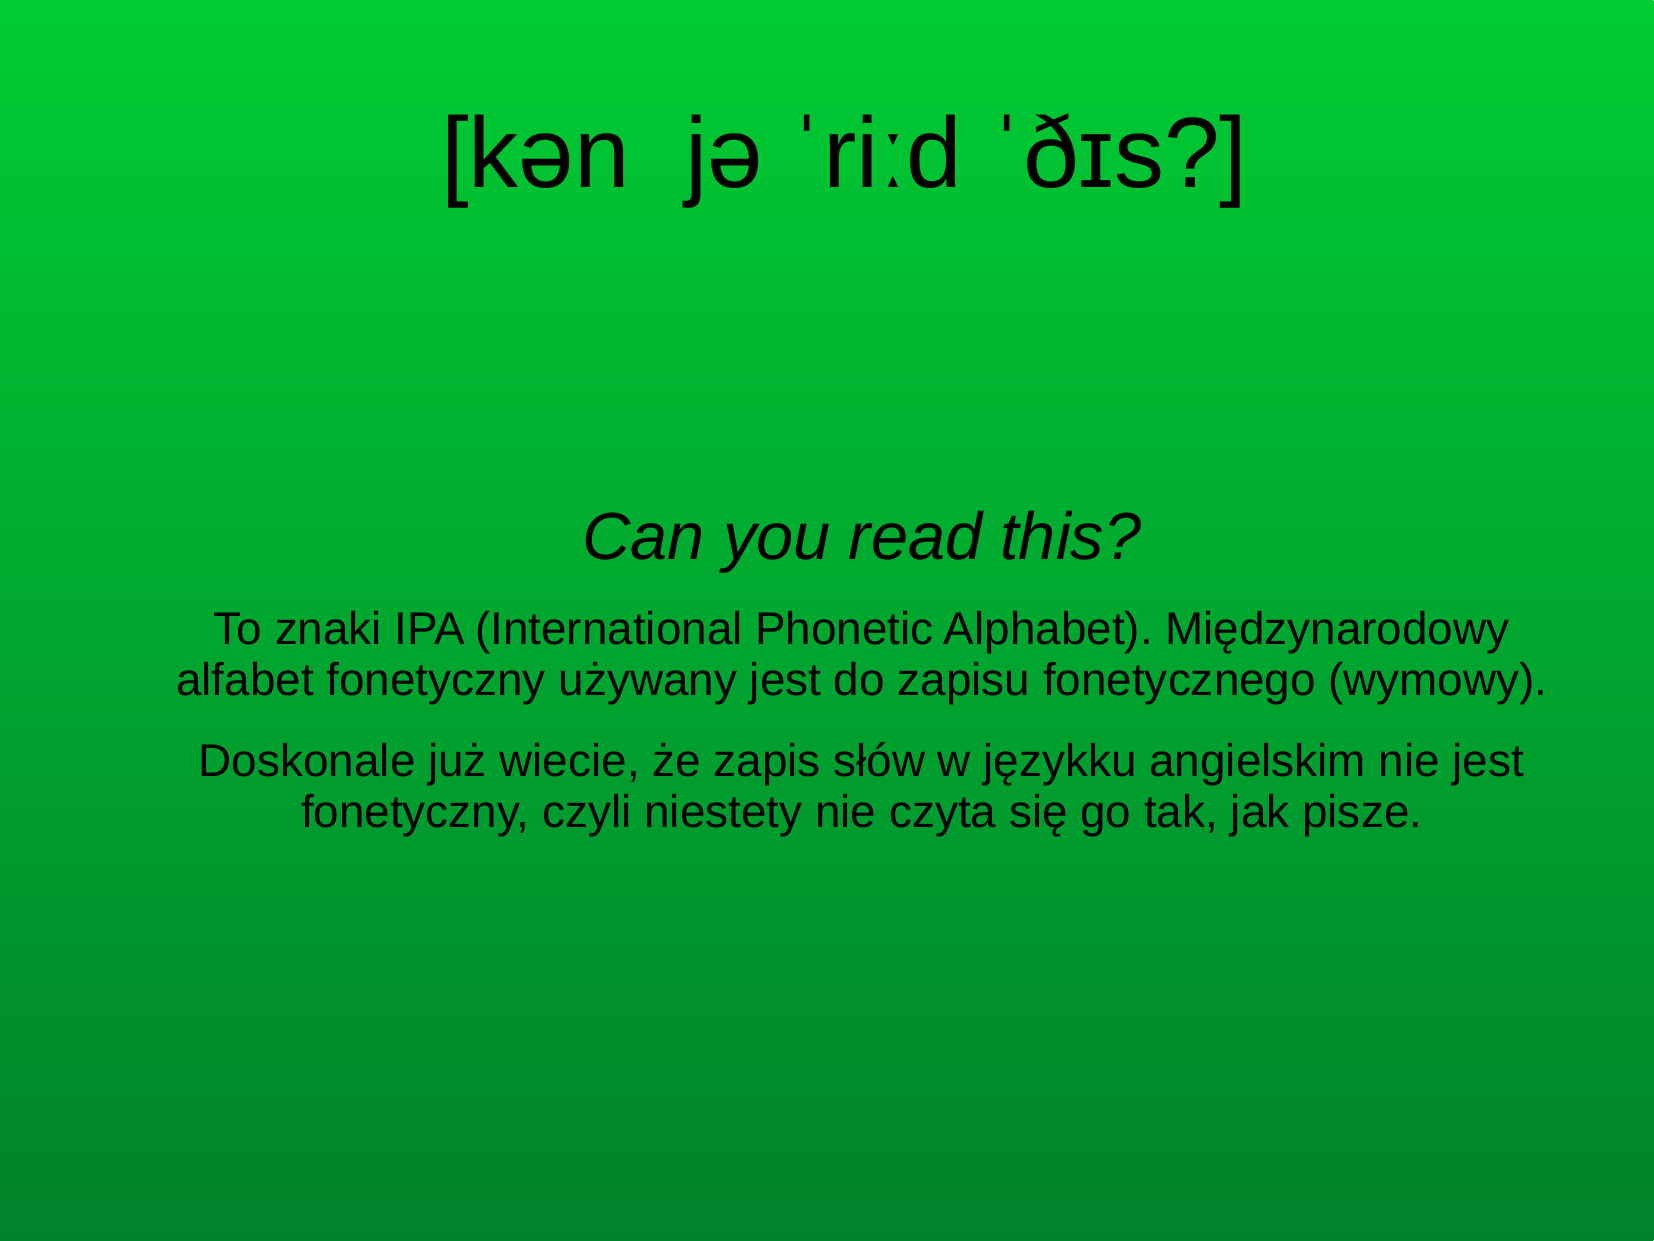

# [kən jə ˈriːd ˈðɪs?]
Can you read this?
To znaki IPA (International Phonetic Alphabet). Międzynarodowy alfabet fonetyczny używany jest do zapisu fonetycznego (wymowy).
Doskonale już wiecie, że zapis słów w językku angielskim nie jest fonetyczny, czyli niestety nie czyta się go tak, jak pisze.